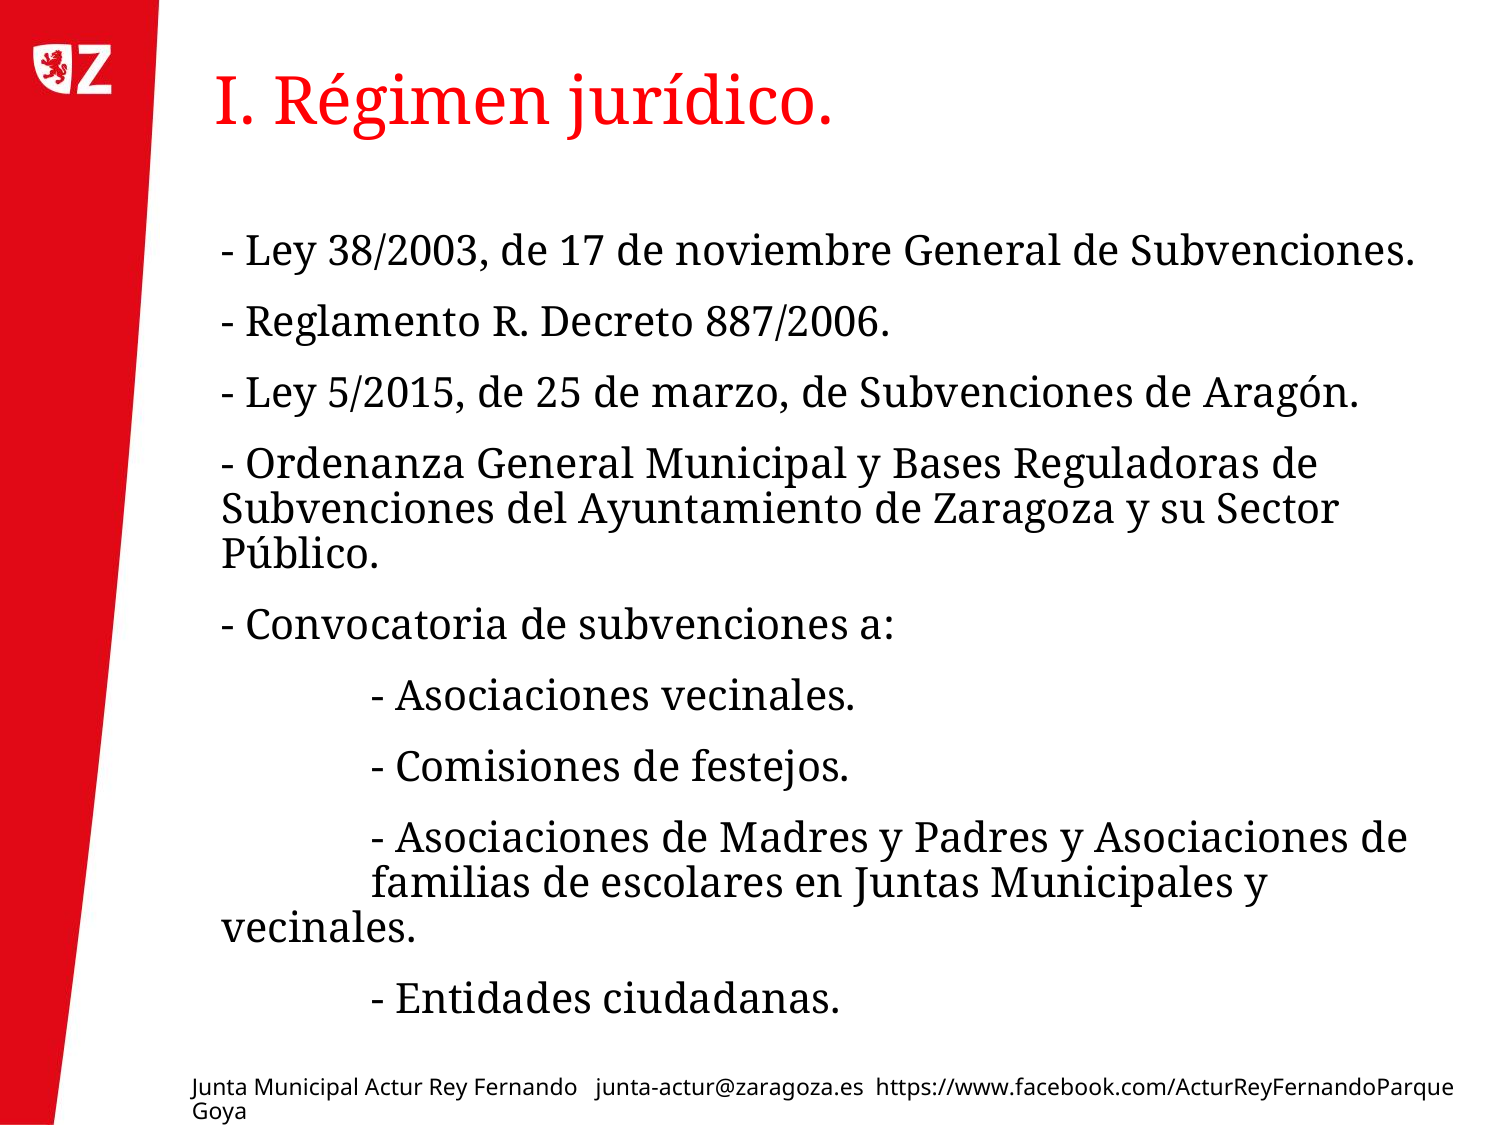

I. Régimen jurídico.
- Ley 38/2003, de 17 de noviembre General de Subvenciones.
- Reglamento R. Decreto 887/2006.
- Ley 5/2015, de 25 de marzo, de Subvenciones de Aragón.
- Ordenanza General Municipal y Bases Reguladoras de Subvenciones del Ayuntamiento de Zaragoza y su Sector Público.
- Convocatoria de subvenciones a:
	- Asociaciones vecinales.
	- Comisiones de festejos.
	- Asociaciones de Madres y Padres y Asociaciones de 	 	familias de escolares en Juntas Municipales y vecinales.
	- Entidades ciudadanas.
Junta Municipal Actur Rey Fernando junta-actur@zaragoza.es https://www.facebook.com/ActurReyFernandoParqueGoya